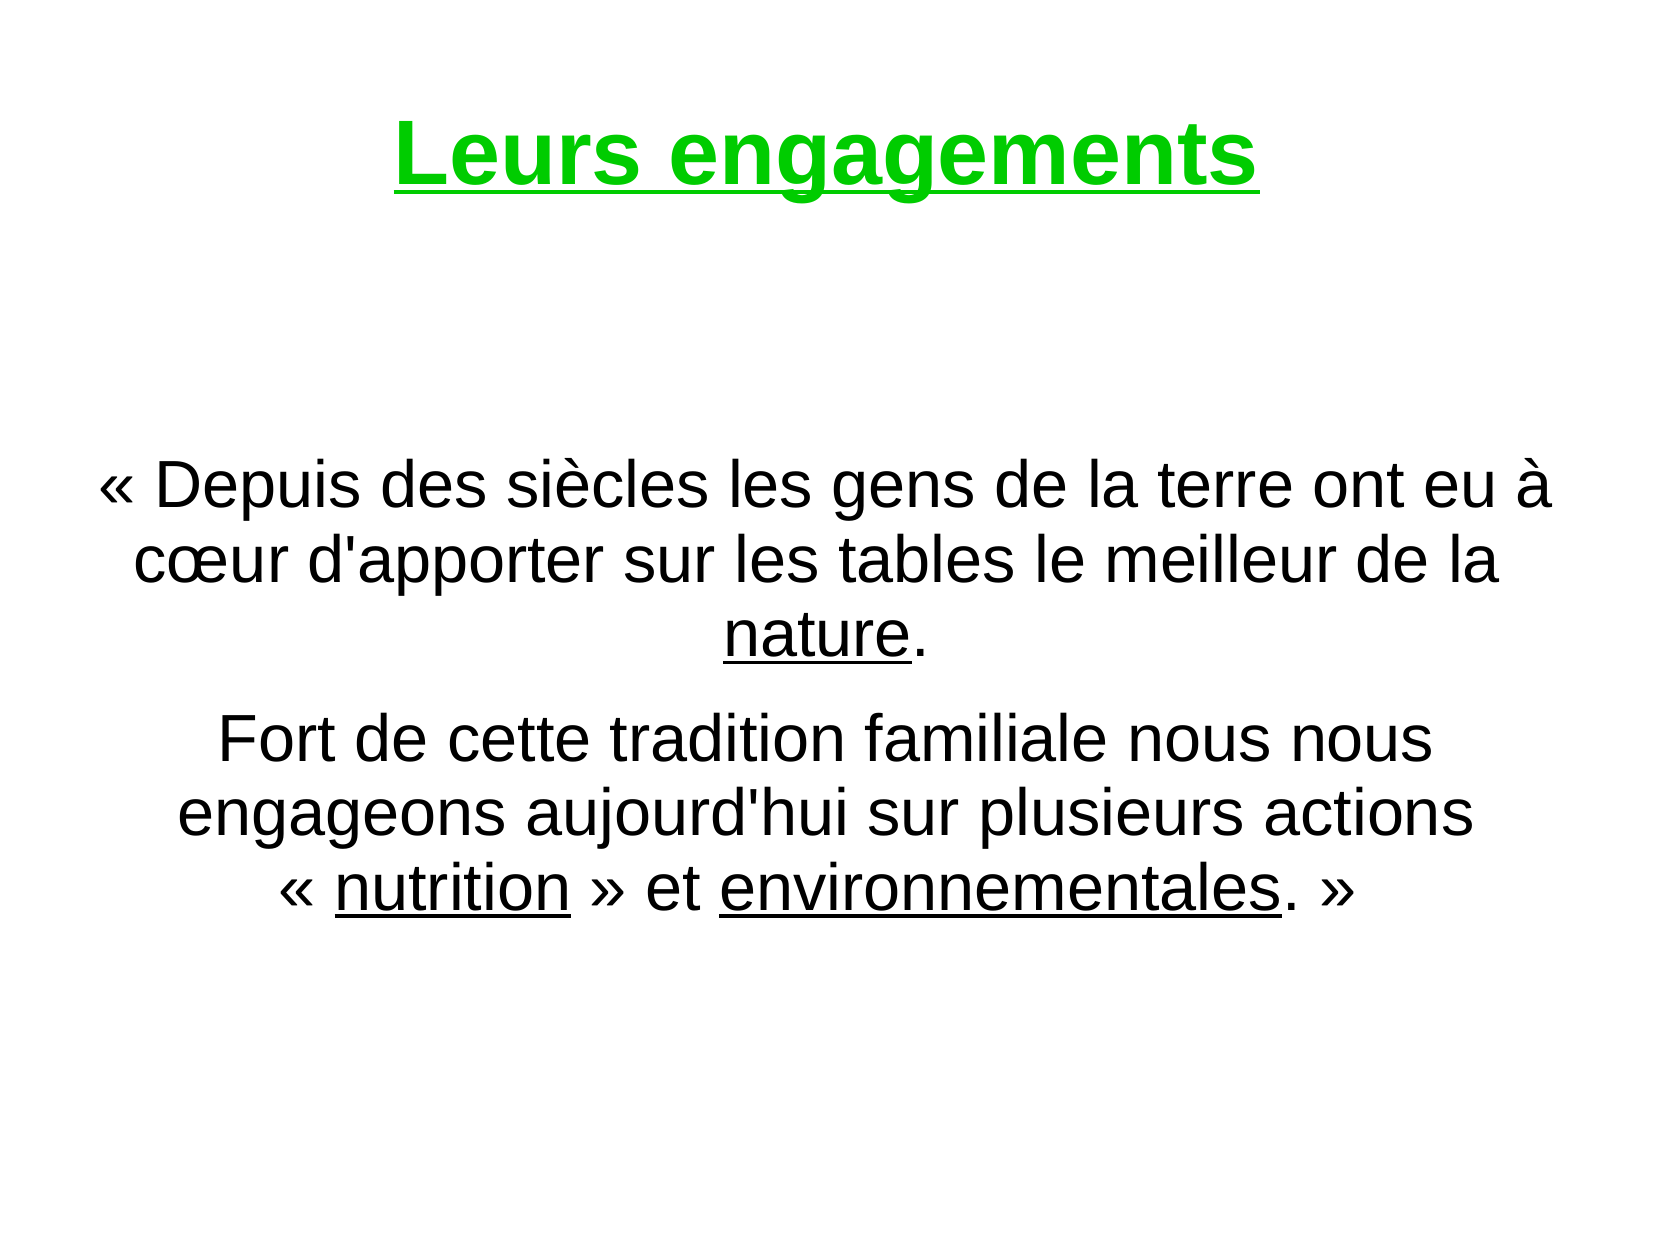

# Leurs engagements
« Depuis des siècles les gens de la terre ont eu à cœur d'apporter sur les tables le meilleur de la nature.
Fort de cette tradition familiale nous nous engageons aujourd'hui sur plusieurs actions « nutrition » et environnementales. »